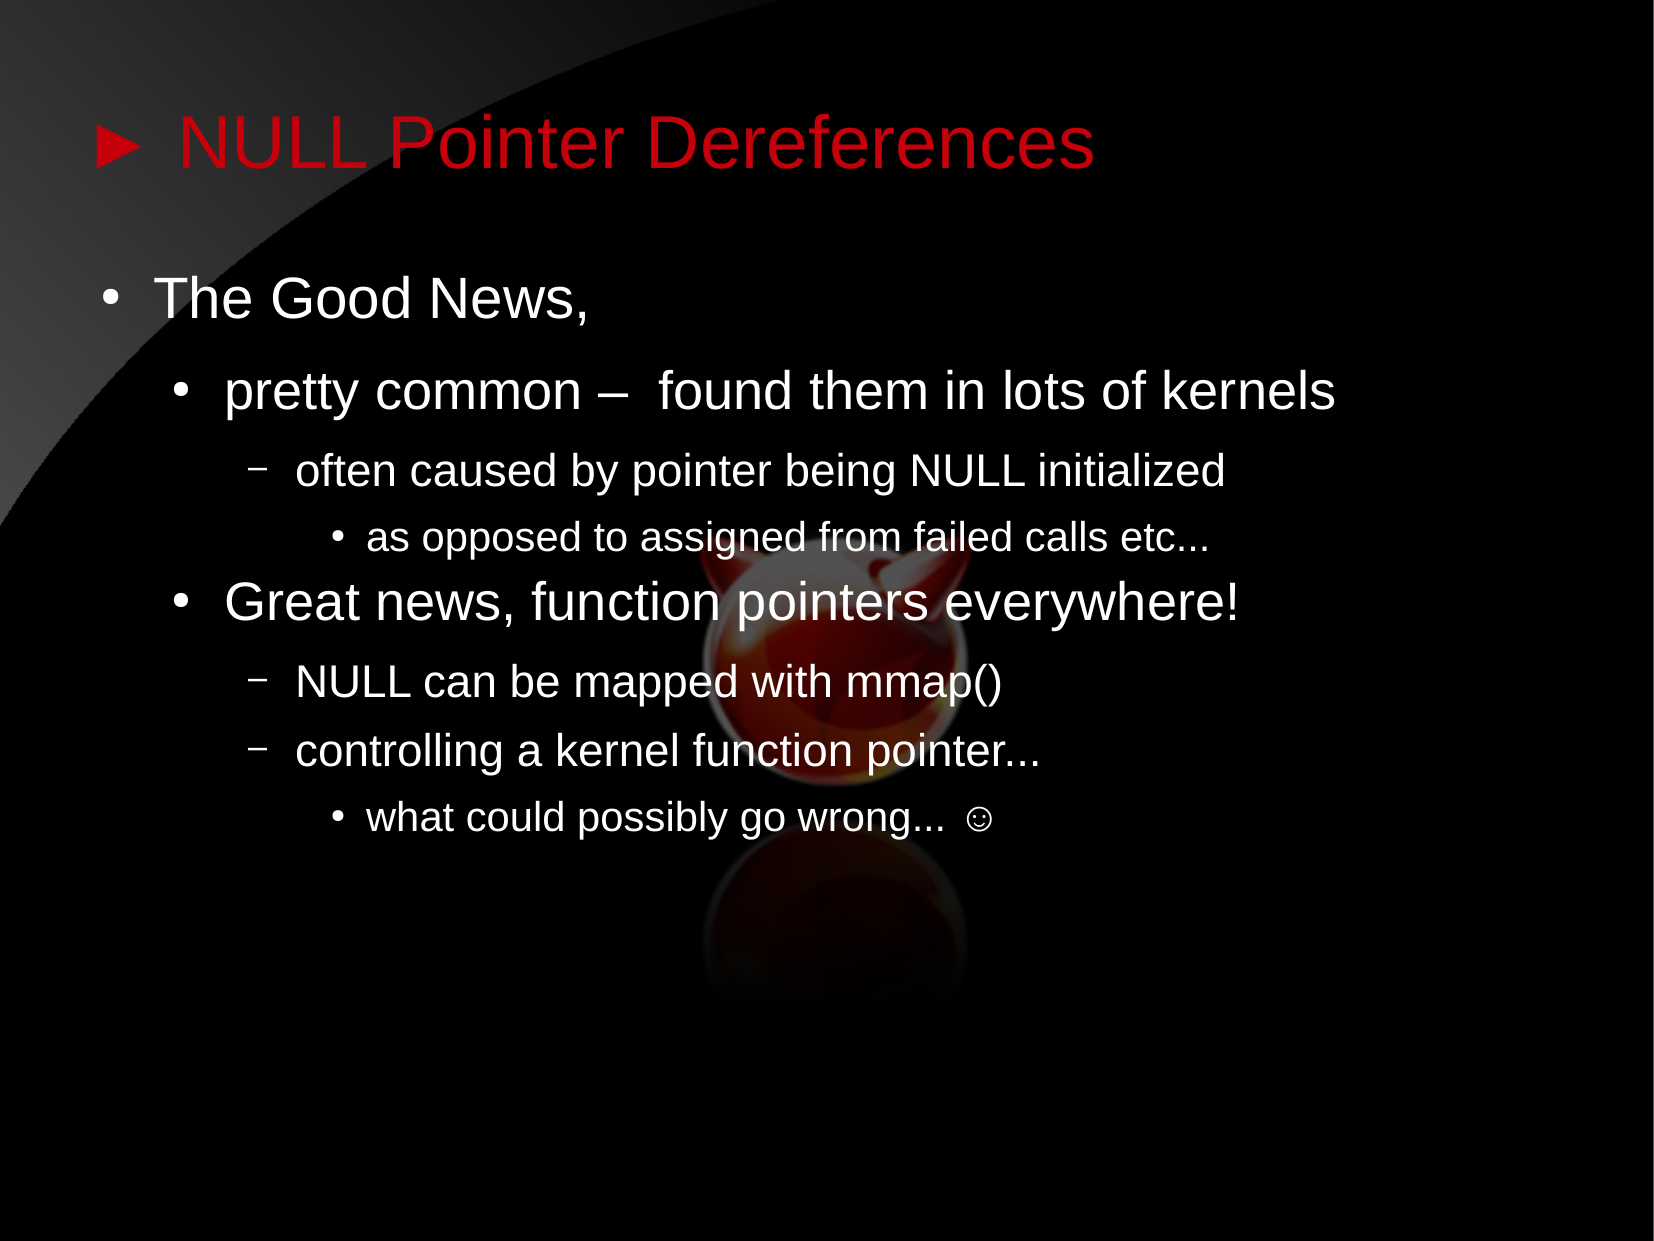

# ► NULL Pointer Dereferences
The Good News,
pretty common – found them in lots of kernels
often caused by pointer being NULL initialized
as opposed to assigned from failed calls etc...
Great news, function pointers everywhere!
NULL can be mapped with mmap()
controlling a kernel function pointer...
what could possibly go wrong... ☺